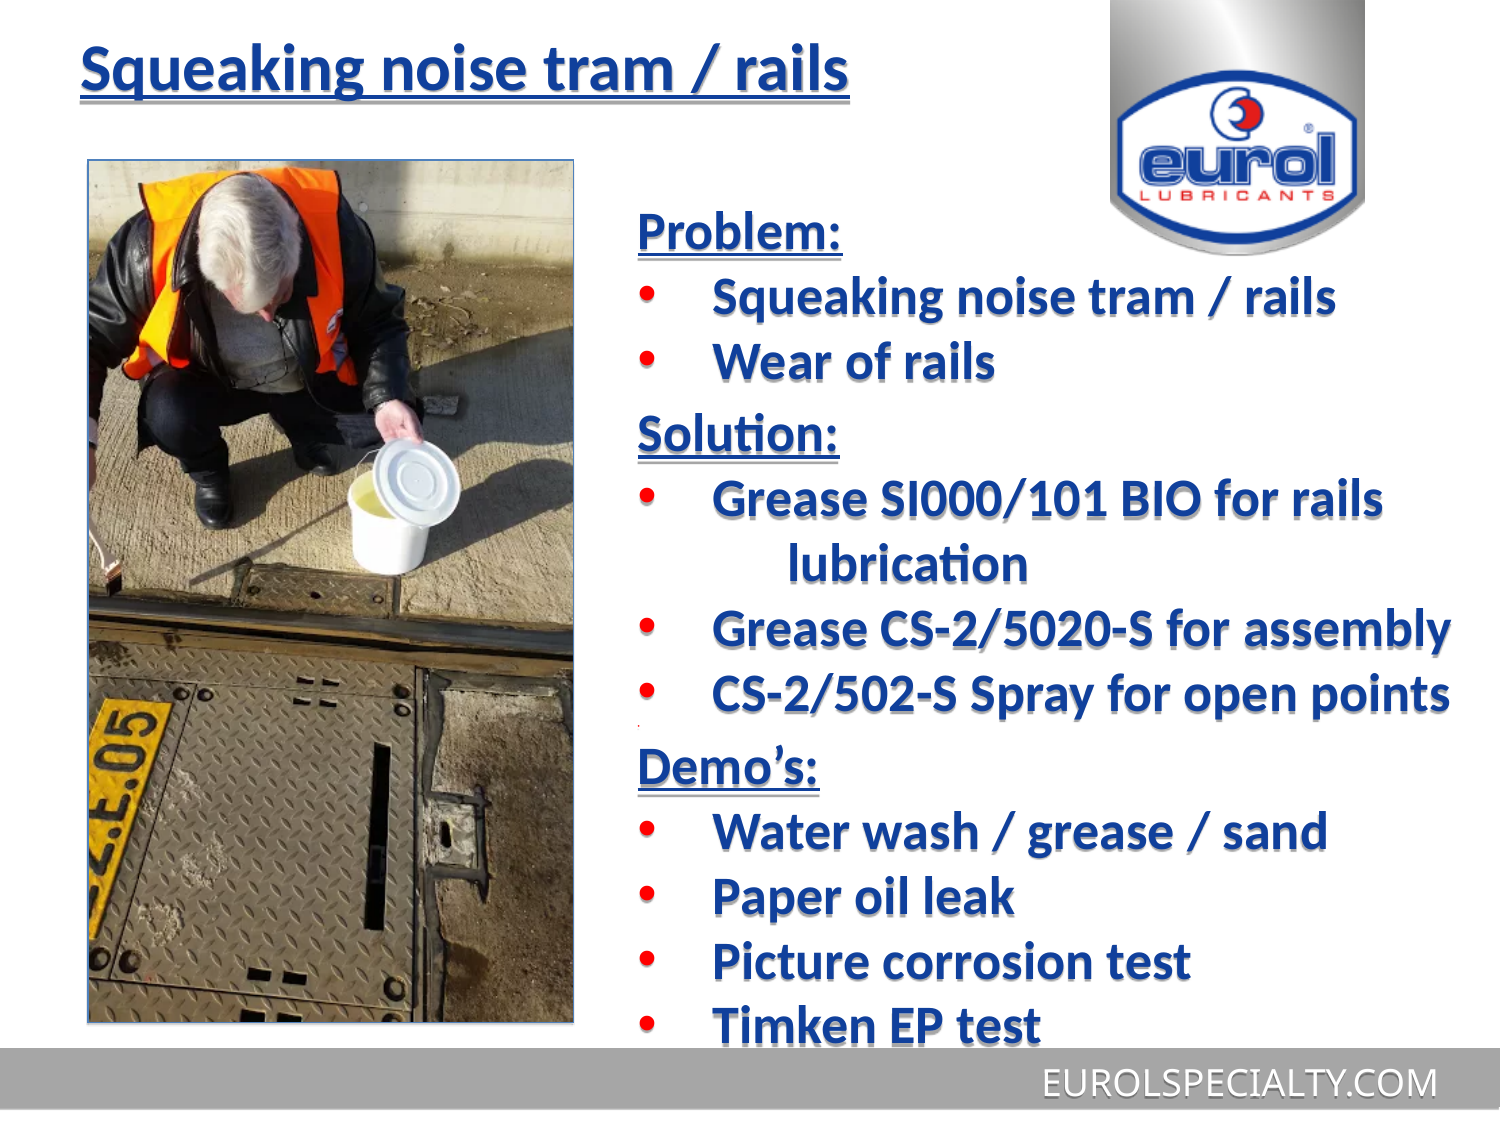

Squeaking noise tram / rails
Problem:
Squeaking noise tram / rails
Wear of rails
Solution:
Grease SI000/101 BIO for rails lubrication
Grease CS-2/5020-S for assembly
CS-2/502-S Spray for open points
Demo’s:
Water wash / grease / sand
Paper oil leak
Picture corrosion test
Timken EP test